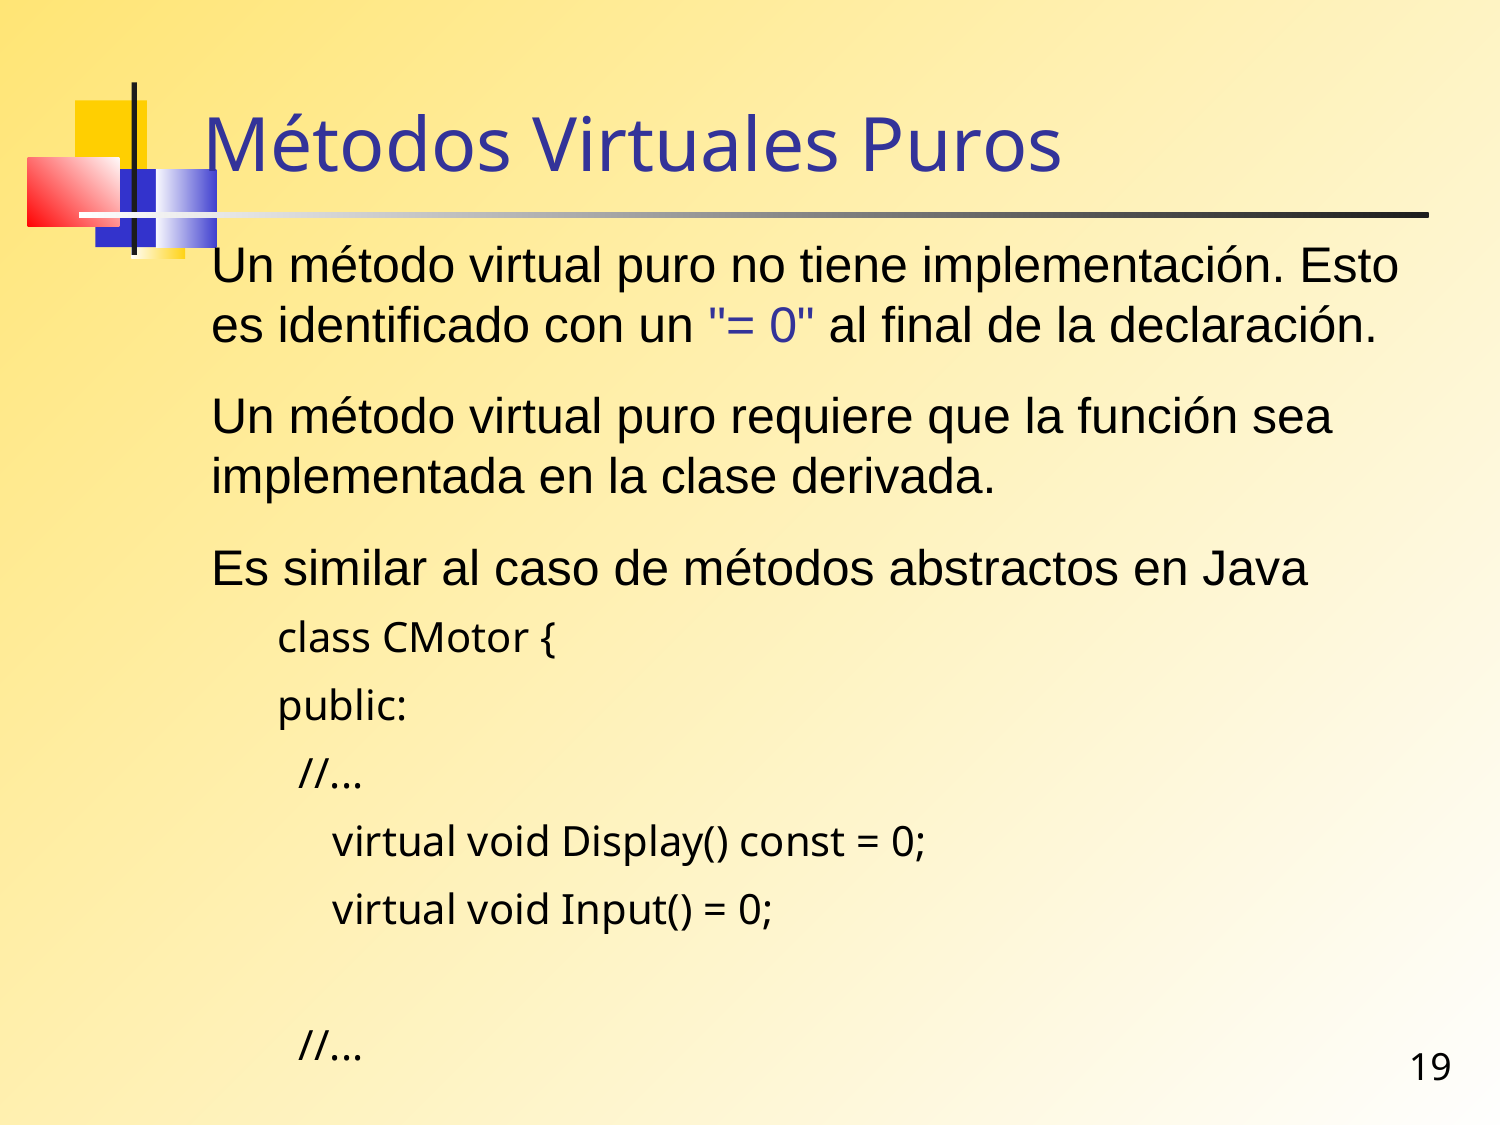

# Métodos Virtuales Puros
Un método virtual puro no tiene implementación. Esto es identificado con un "= 0" al final de la declaración.
Un método virtual puro requiere que la función sea implementada en la clase derivada.
Es similar al caso de métodos abstractos en Java
class CMotor {
public:
 //...
	virtual void Display() const = 0;
	virtual void Input() = 0;
 //...
19